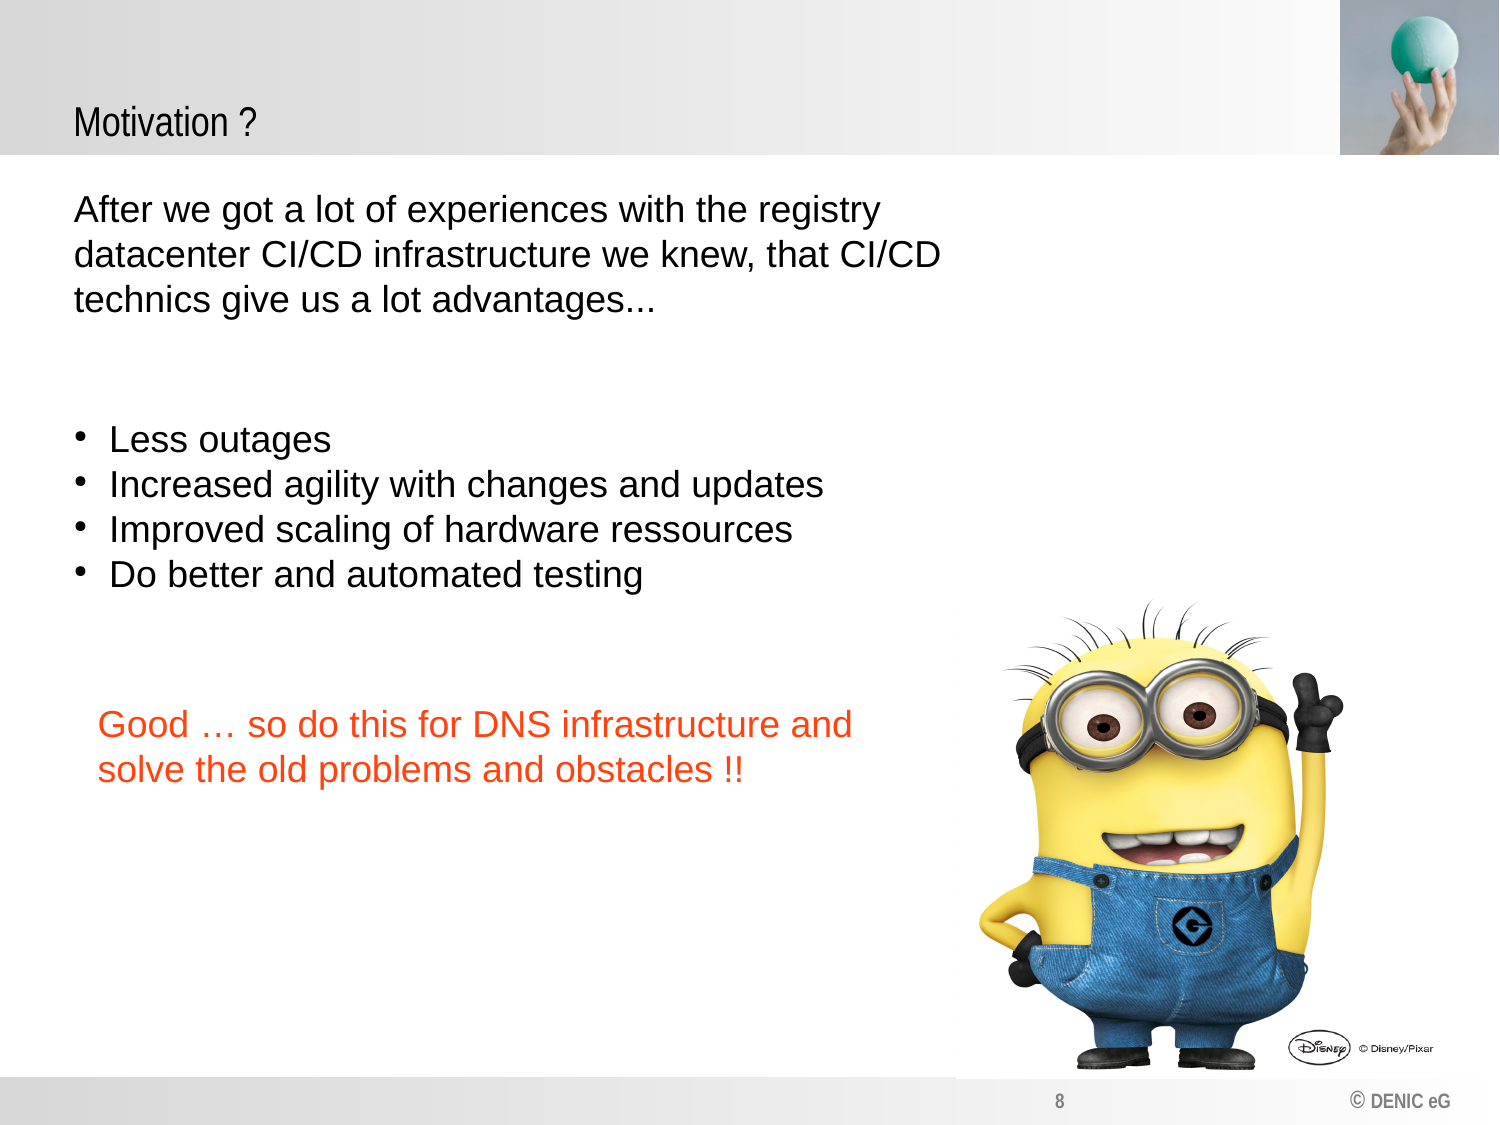

Motivation ?
After we got a lot of experiences with the registry datacenter CI/CD infrastructure we knew, that CI/CD technics give us a lot advantages...
Less outages
Increased agility with changes and updates
Improved scaling of hardware ressources
Do better and automated testing
Good … so do this for DNS infrastructure and solve the old problems and obstacles !!
 © DENIC eG